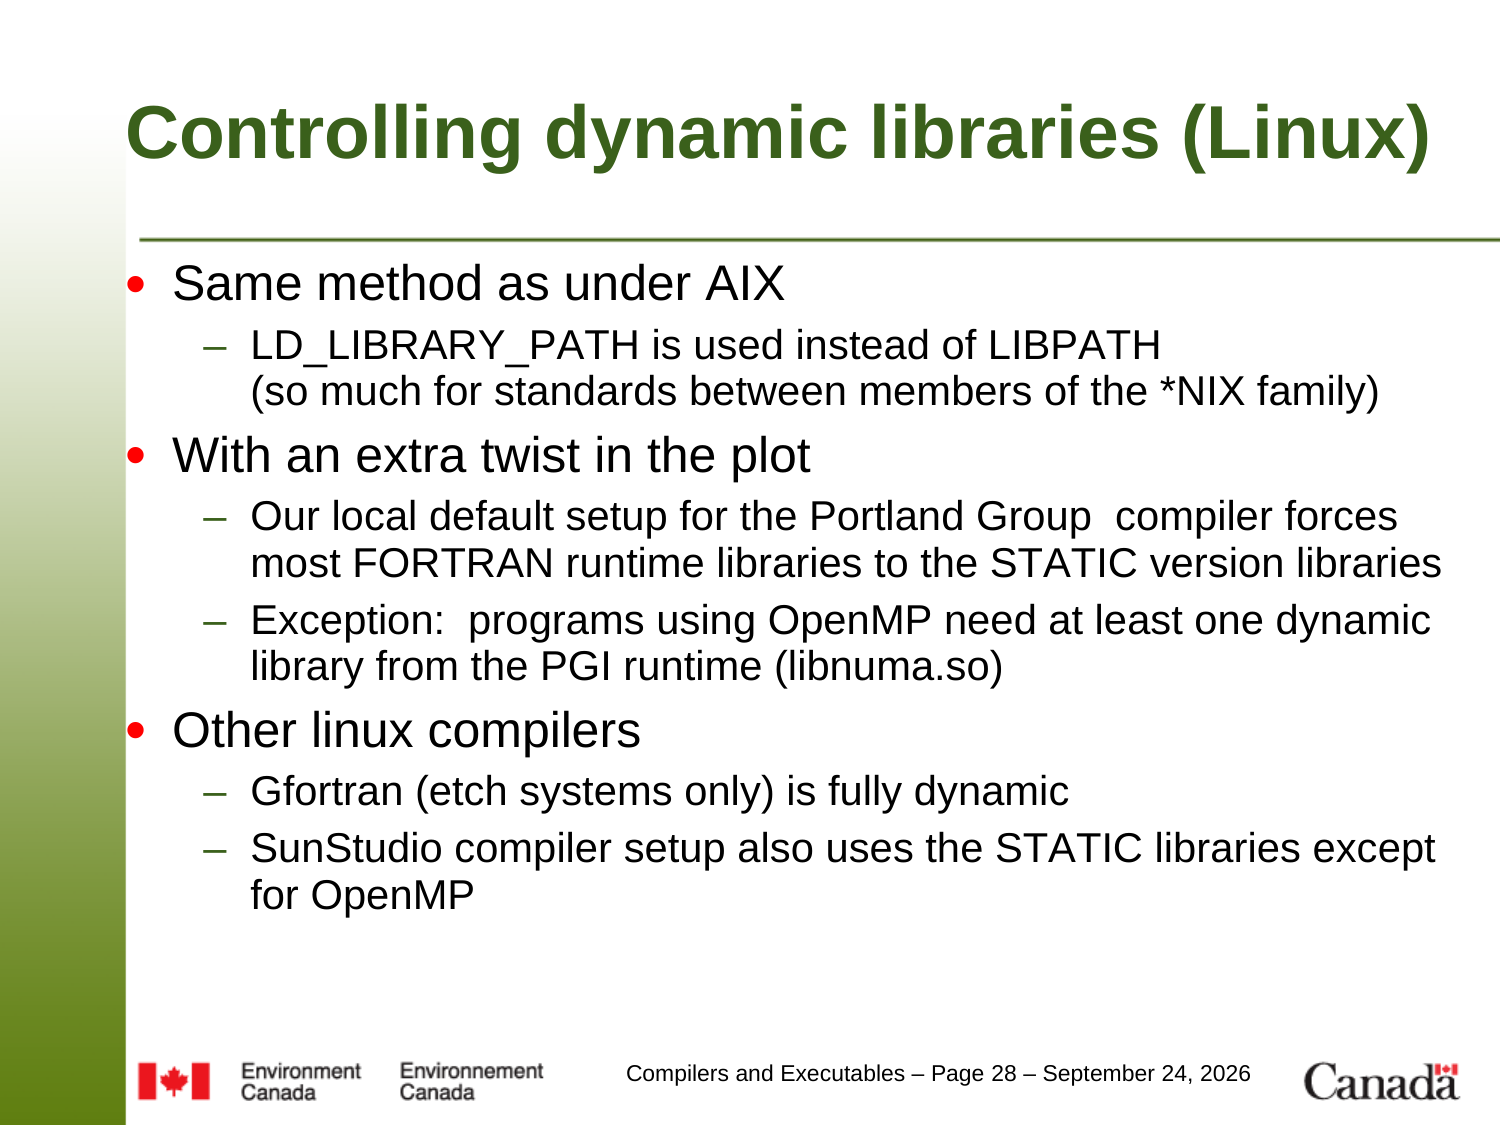

# Controlling dynamic libraries (Linux)
Same method as under AIX
LD_LIBRARY_PATH is used instead of LIBPATH
(so much for standards between members of the *NIX family)
With an extra twist in the plot
Our local default setup for the Portland Group compiler forces most FORTRAN runtime libraries to the STATIC version libraries
Exception: programs using OpenMP need at least one dynamic library from the PGI runtime (libnuma.so)
Other linux compilers
Gfortran (etch systems only) is fully dynamic
SunStudio compiler setup also uses the STATIC libraries except for OpenMP